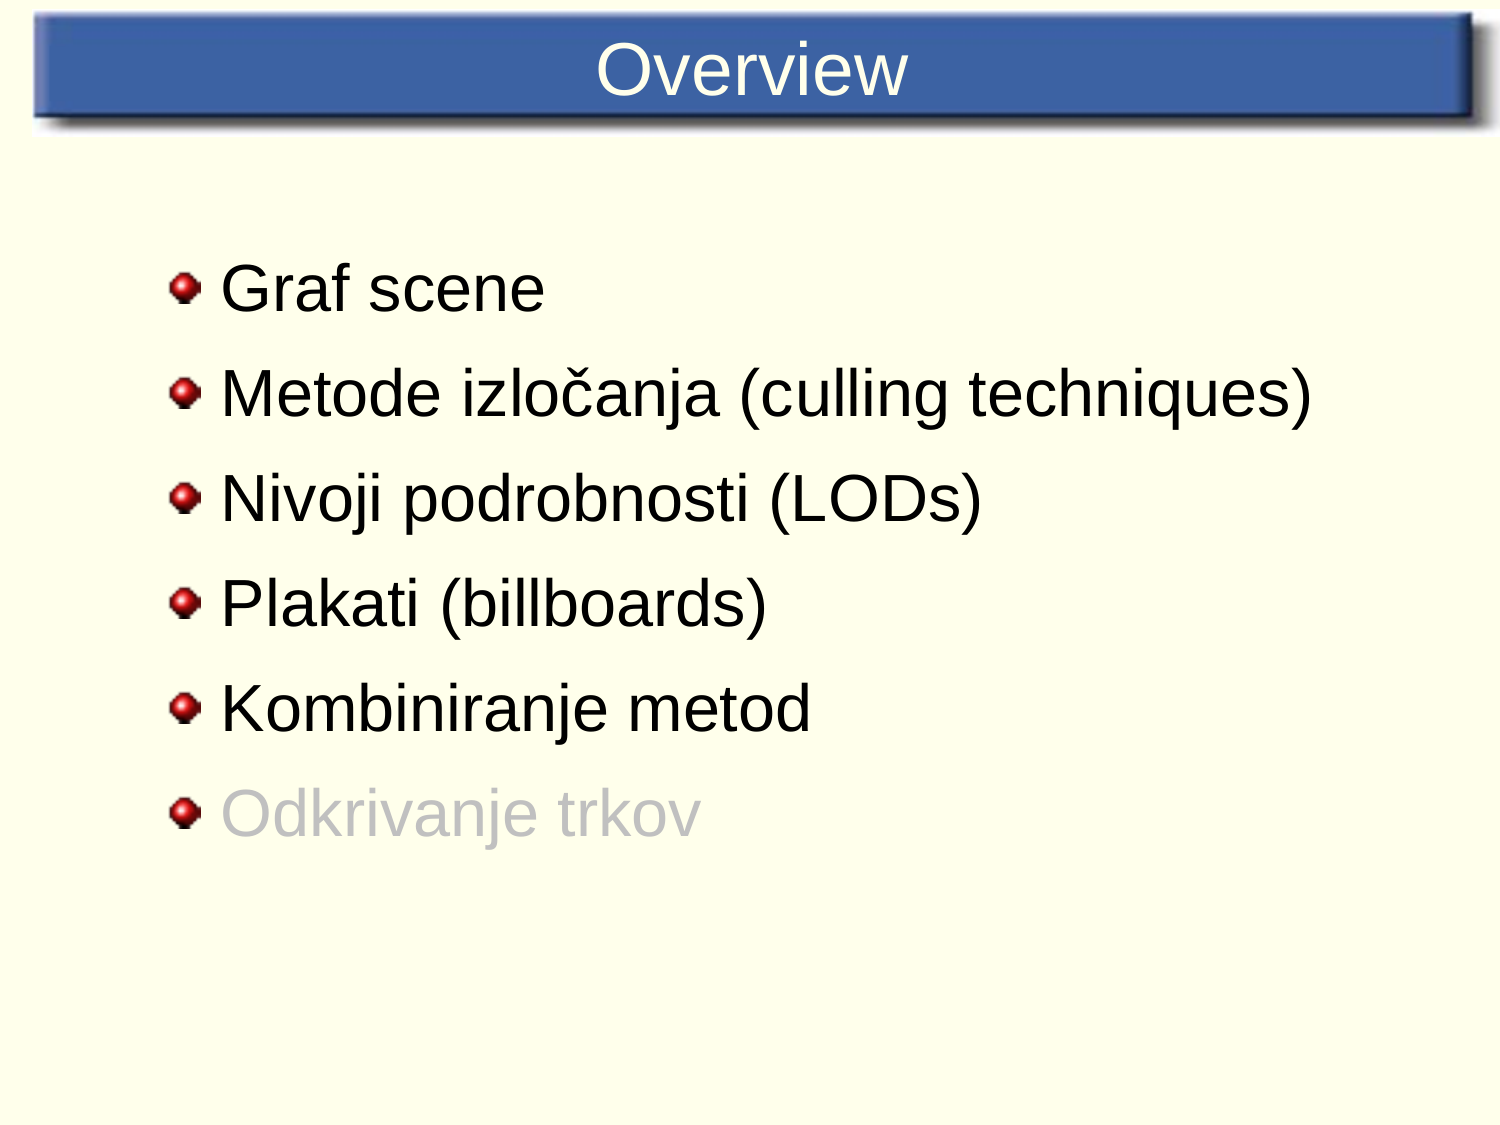

# Overview
Graf scene
Metode izločanja (culling techniques)
Nivoji podrobnosti (LODs)
Plakati (billboards)
Kombiniranje metod
Odkrivanje trkov